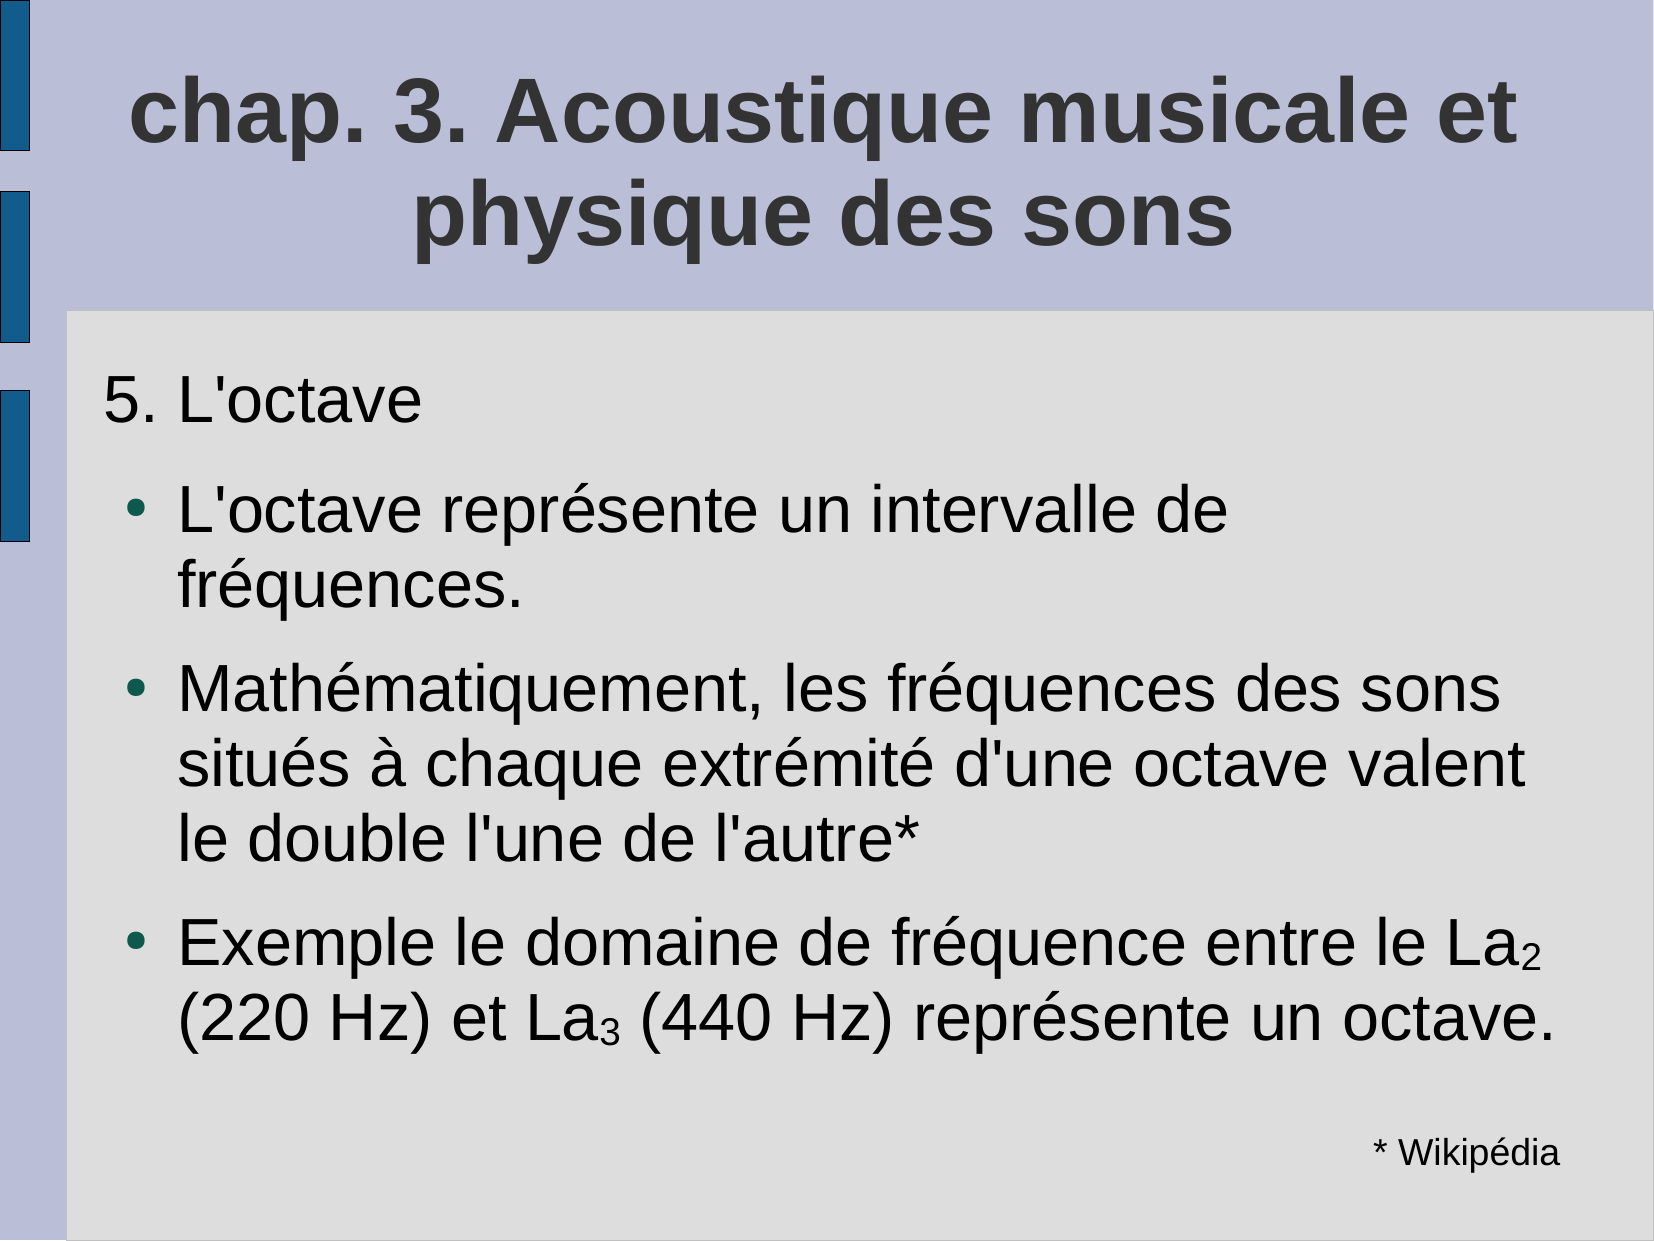

# chap. 3. Acoustique musicale et physique des sons
5. L'octave
L'octave représente un intervalle de fréquences.
Mathématiquement, les fréquences des sons situés à chaque extrémité d'une octave valent le double l'une de l'autre*
Exemple le domaine de fréquence entre le La2 (220 Hz) et La3 (440 Hz) représente un octave.
* Wikipédia